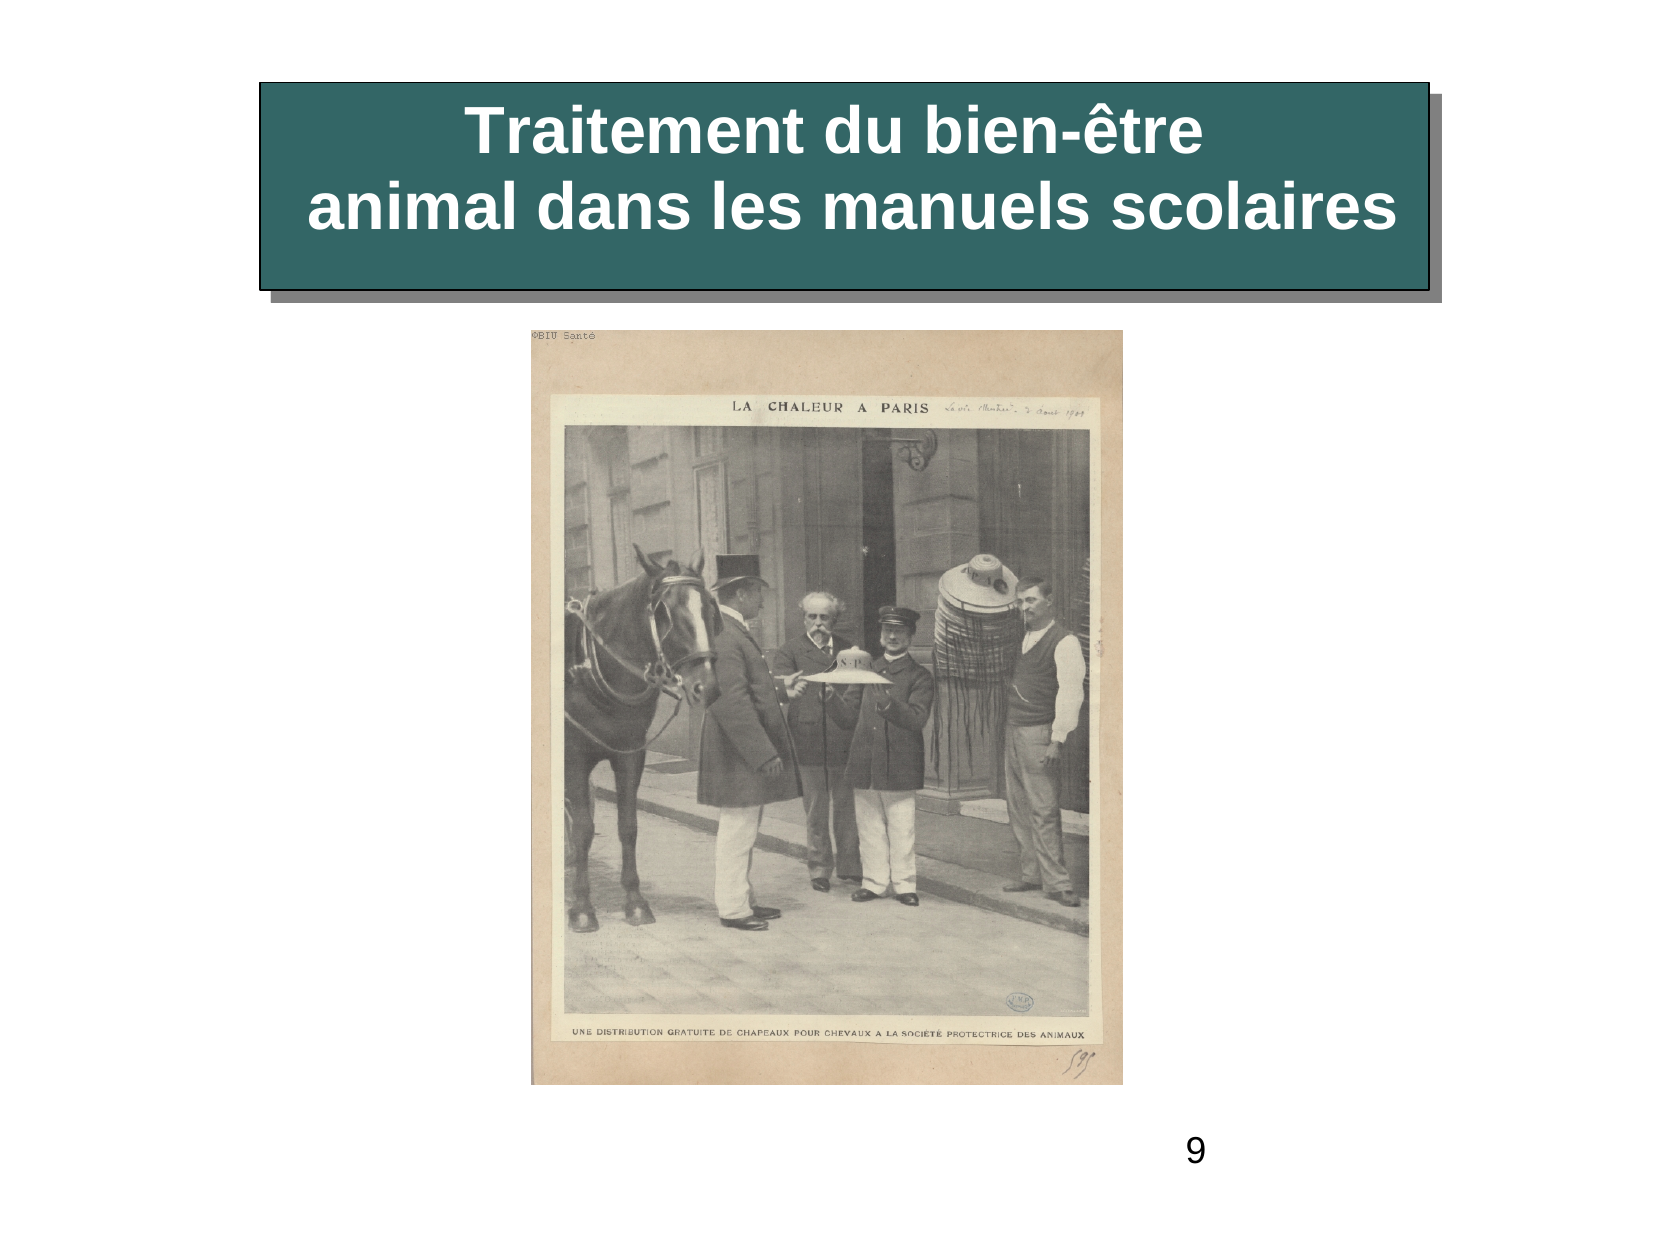

#
Traitement du bien-être
 animal dans les manuels scolaires
9